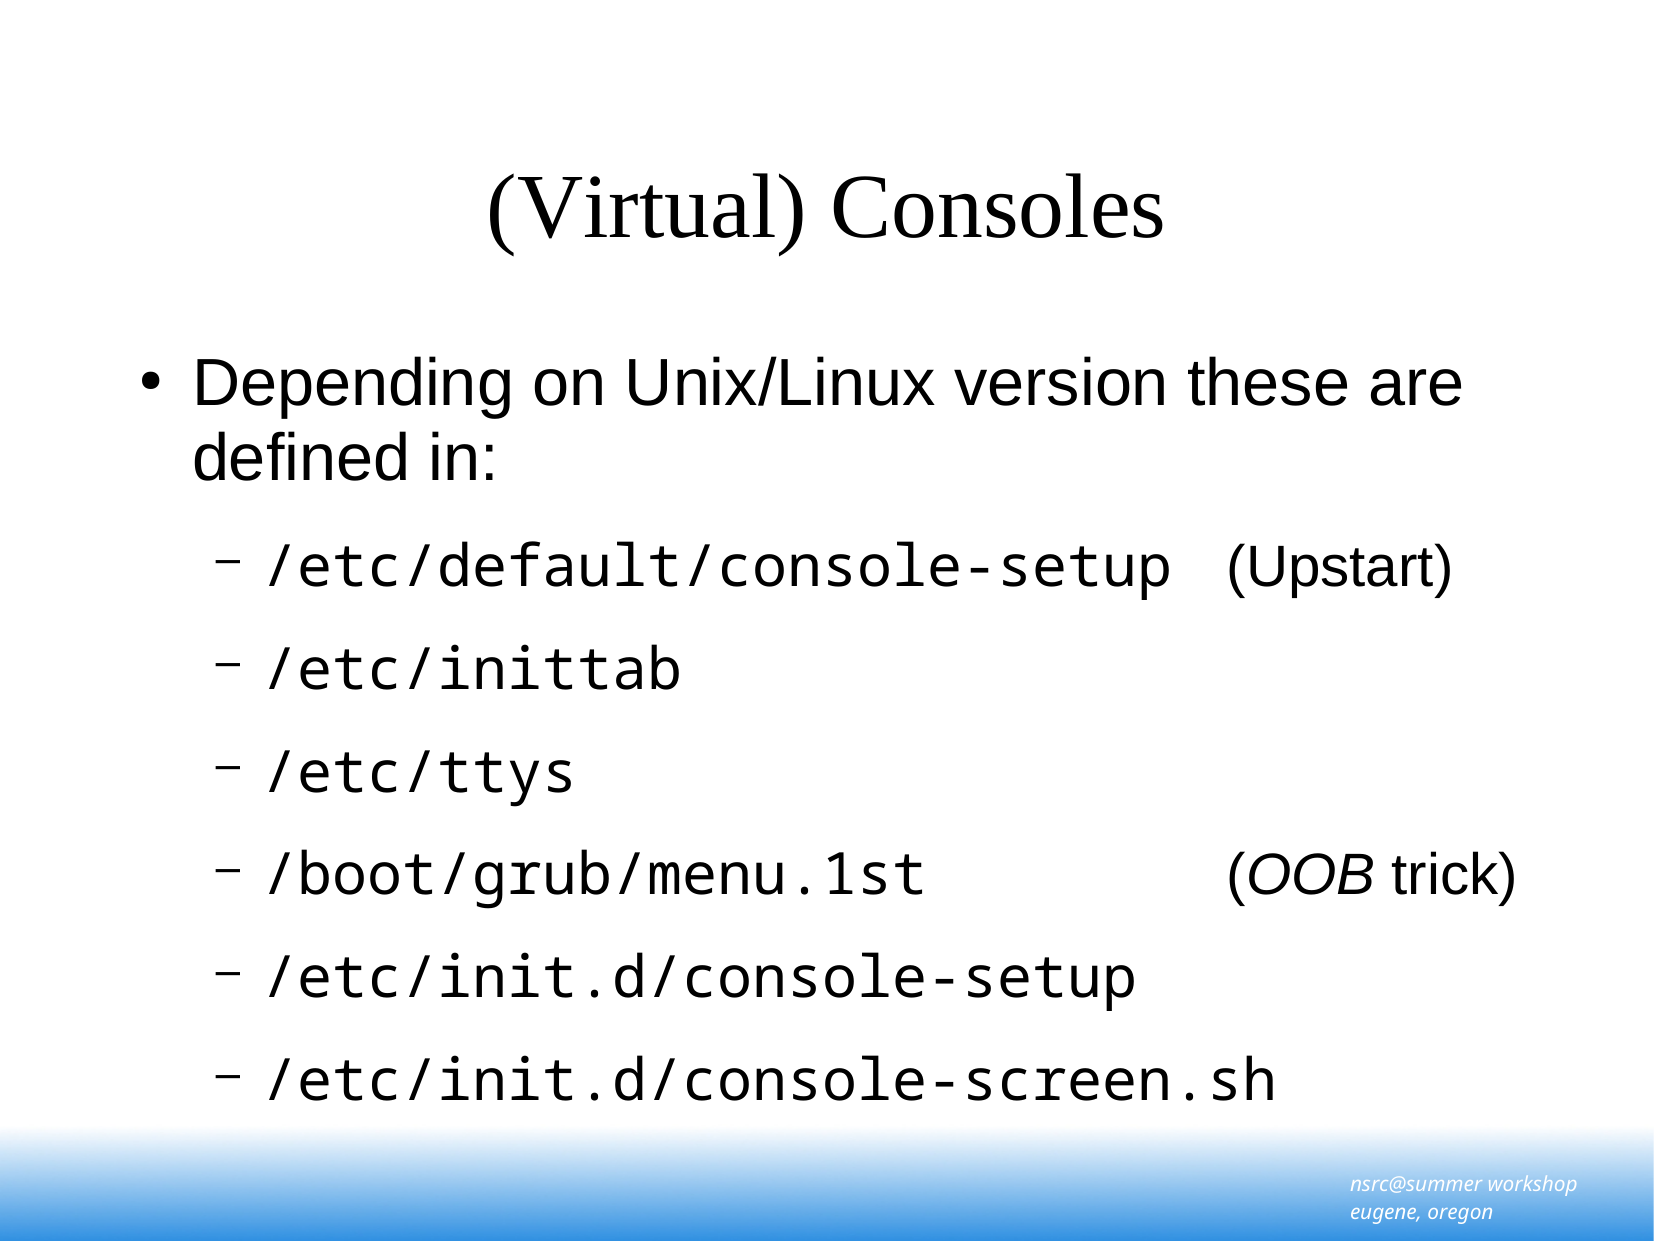

# (Virtual) Consoles
Depending on Unix/Linux version these are defined in:
/etc/default/console-setup 	(Upstart)
/etc/inittab
/etc/ttys
/boot/grub/menu.1st 				(OOB trick)
/etc/init.d/console-setup
/etc/init.d/console-screen.sh